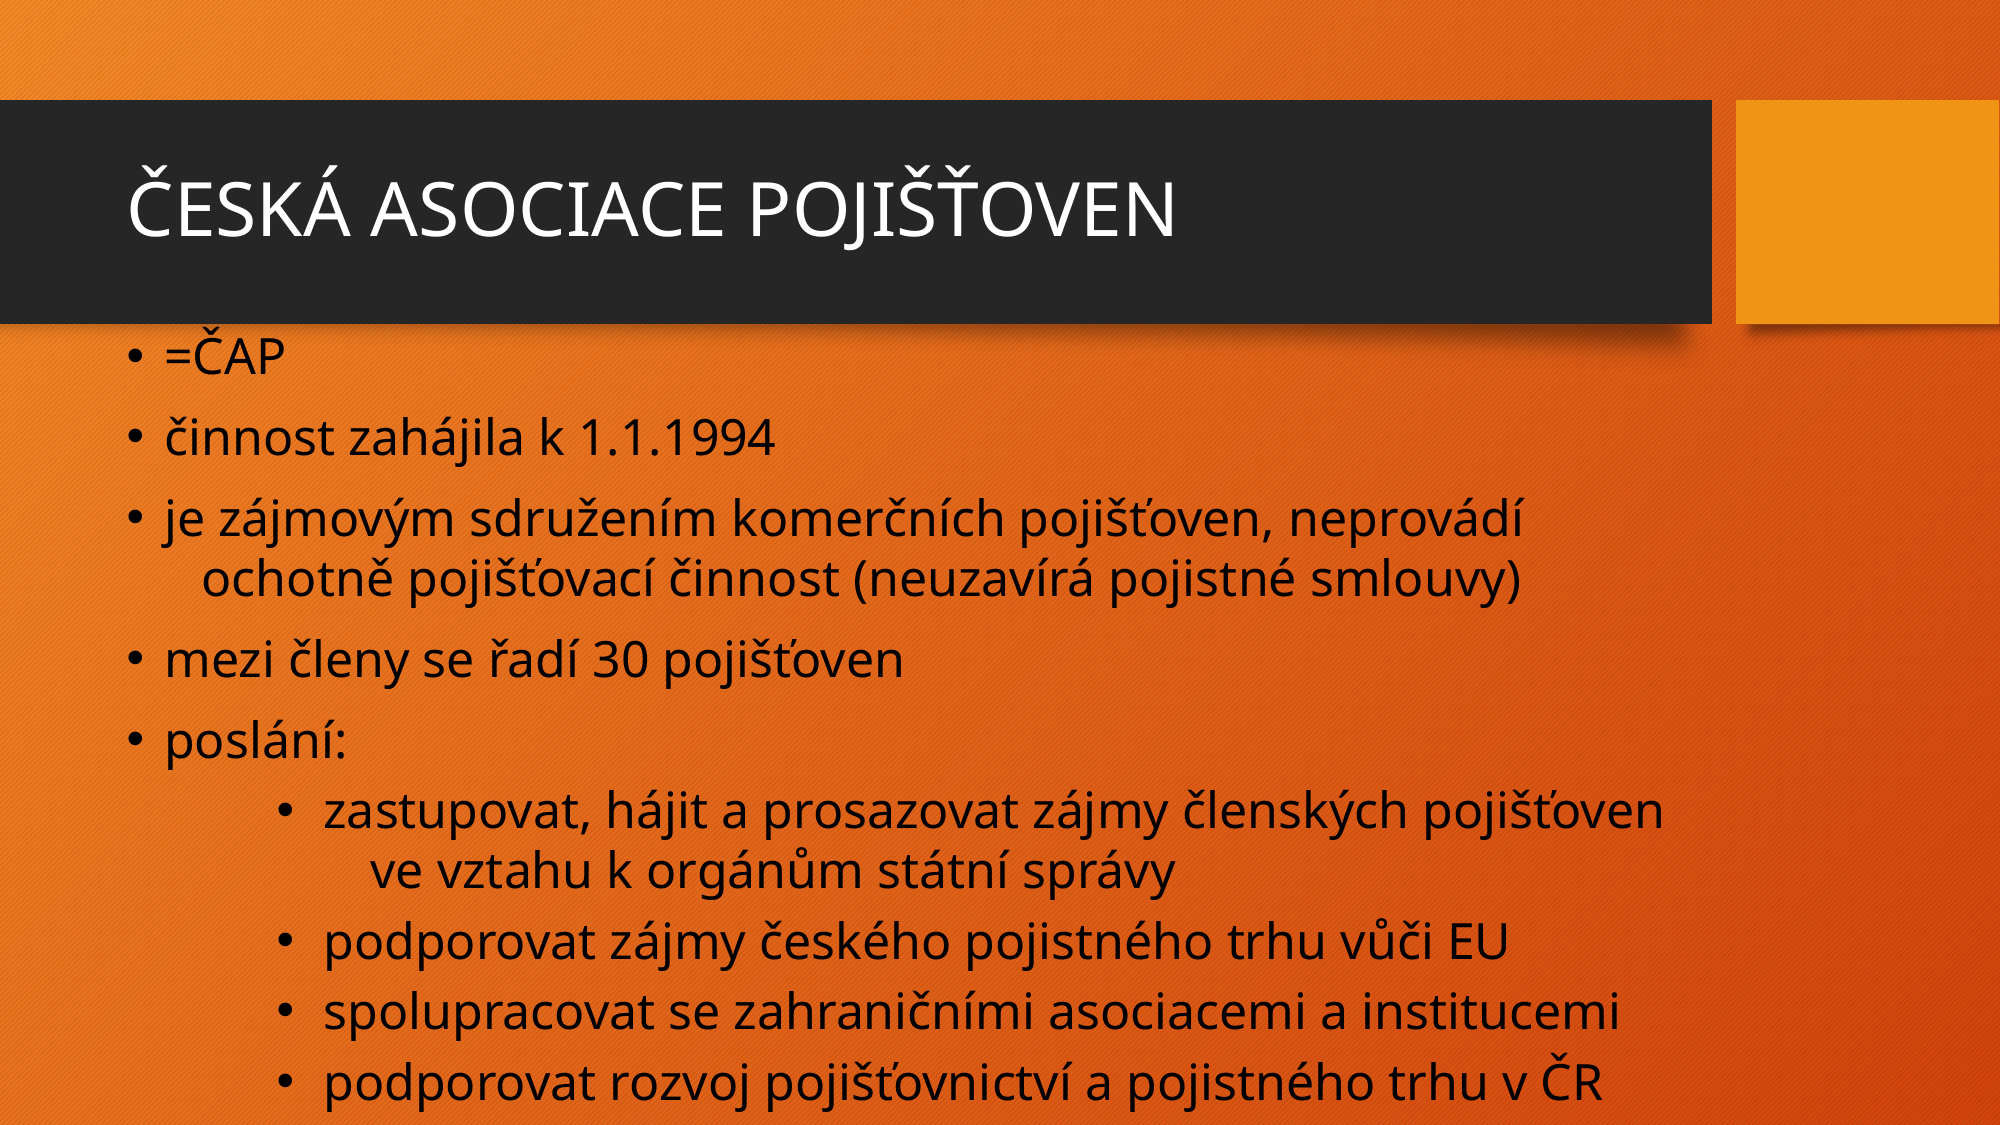

# ČESKÁ ASOCIACE POJIŠŤOVEN
=ČAP
činnost zahájila k 1.1.1994
je zájmovým sdružením komerčních pojišťoven, neprovádí ochotně pojišťovací činnost (neuzavírá pojistné smlouvy)
mezi členy se řadí 30 pojišťoven
poslání:
zastupovat, hájit a prosazovat zájmy členských pojišťoven ve vztahu k orgánům státní správy
podporovat zájmy českého pojistného trhu vůči EU
spolupracovat se zahraničními asociacemi a institucemi
podporovat rozvoj pojišťovnictví a pojistného trhu v ČR